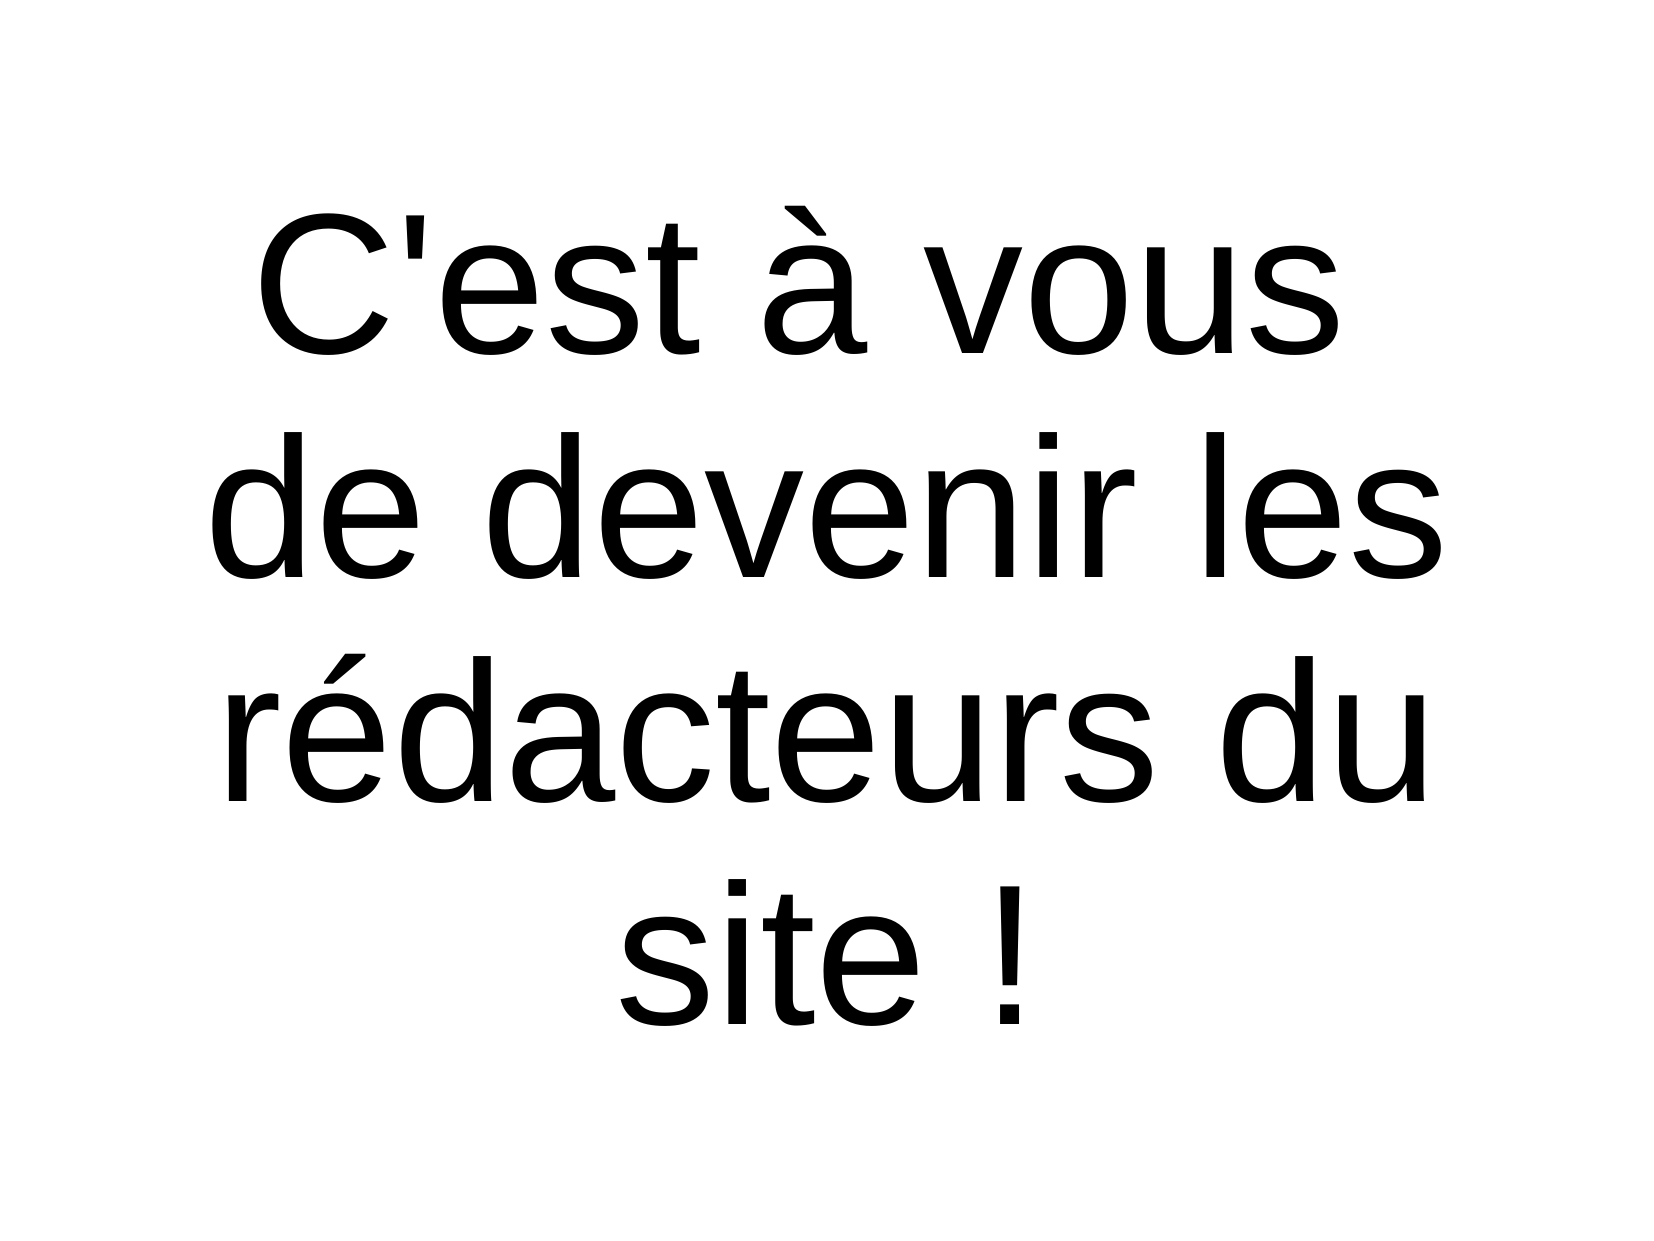

C'est à vous
de devenir les rédacteurs du site !